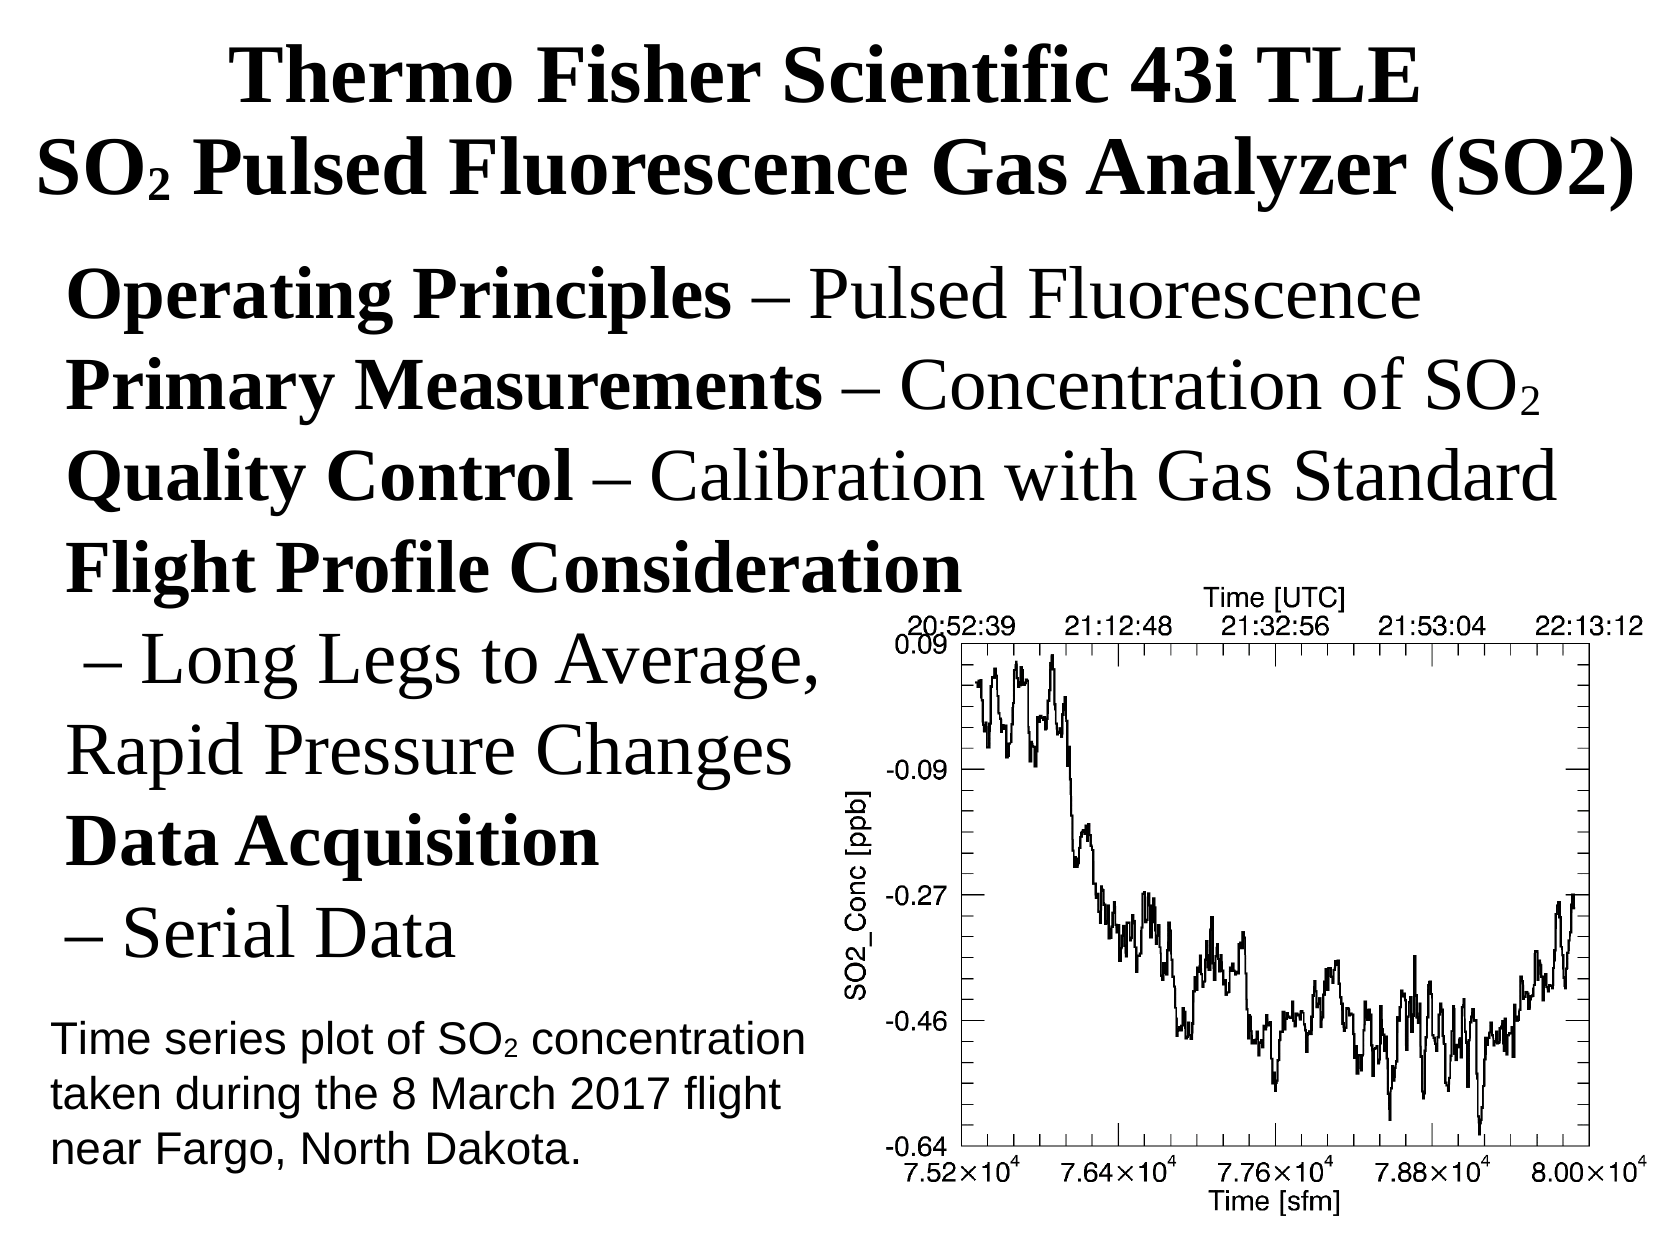

# Thermo Fisher Scientific 43i TLE SO2 Pulsed Fluorescence Gas Analyzer (SO2)
Operating Principles – Pulsed Fluorescence
Primary Measurements – Concentration of SO2
Quality Control – Calibration with Gas Standard
Flight Profile Consideration
 – Long Legs to Average,
Rapid Pressure Changes
Data Acquisition
– Serial Data
Time series plot of SO2 concentration taken during the 8 March 2017 flight near Fargo, North Dakota.